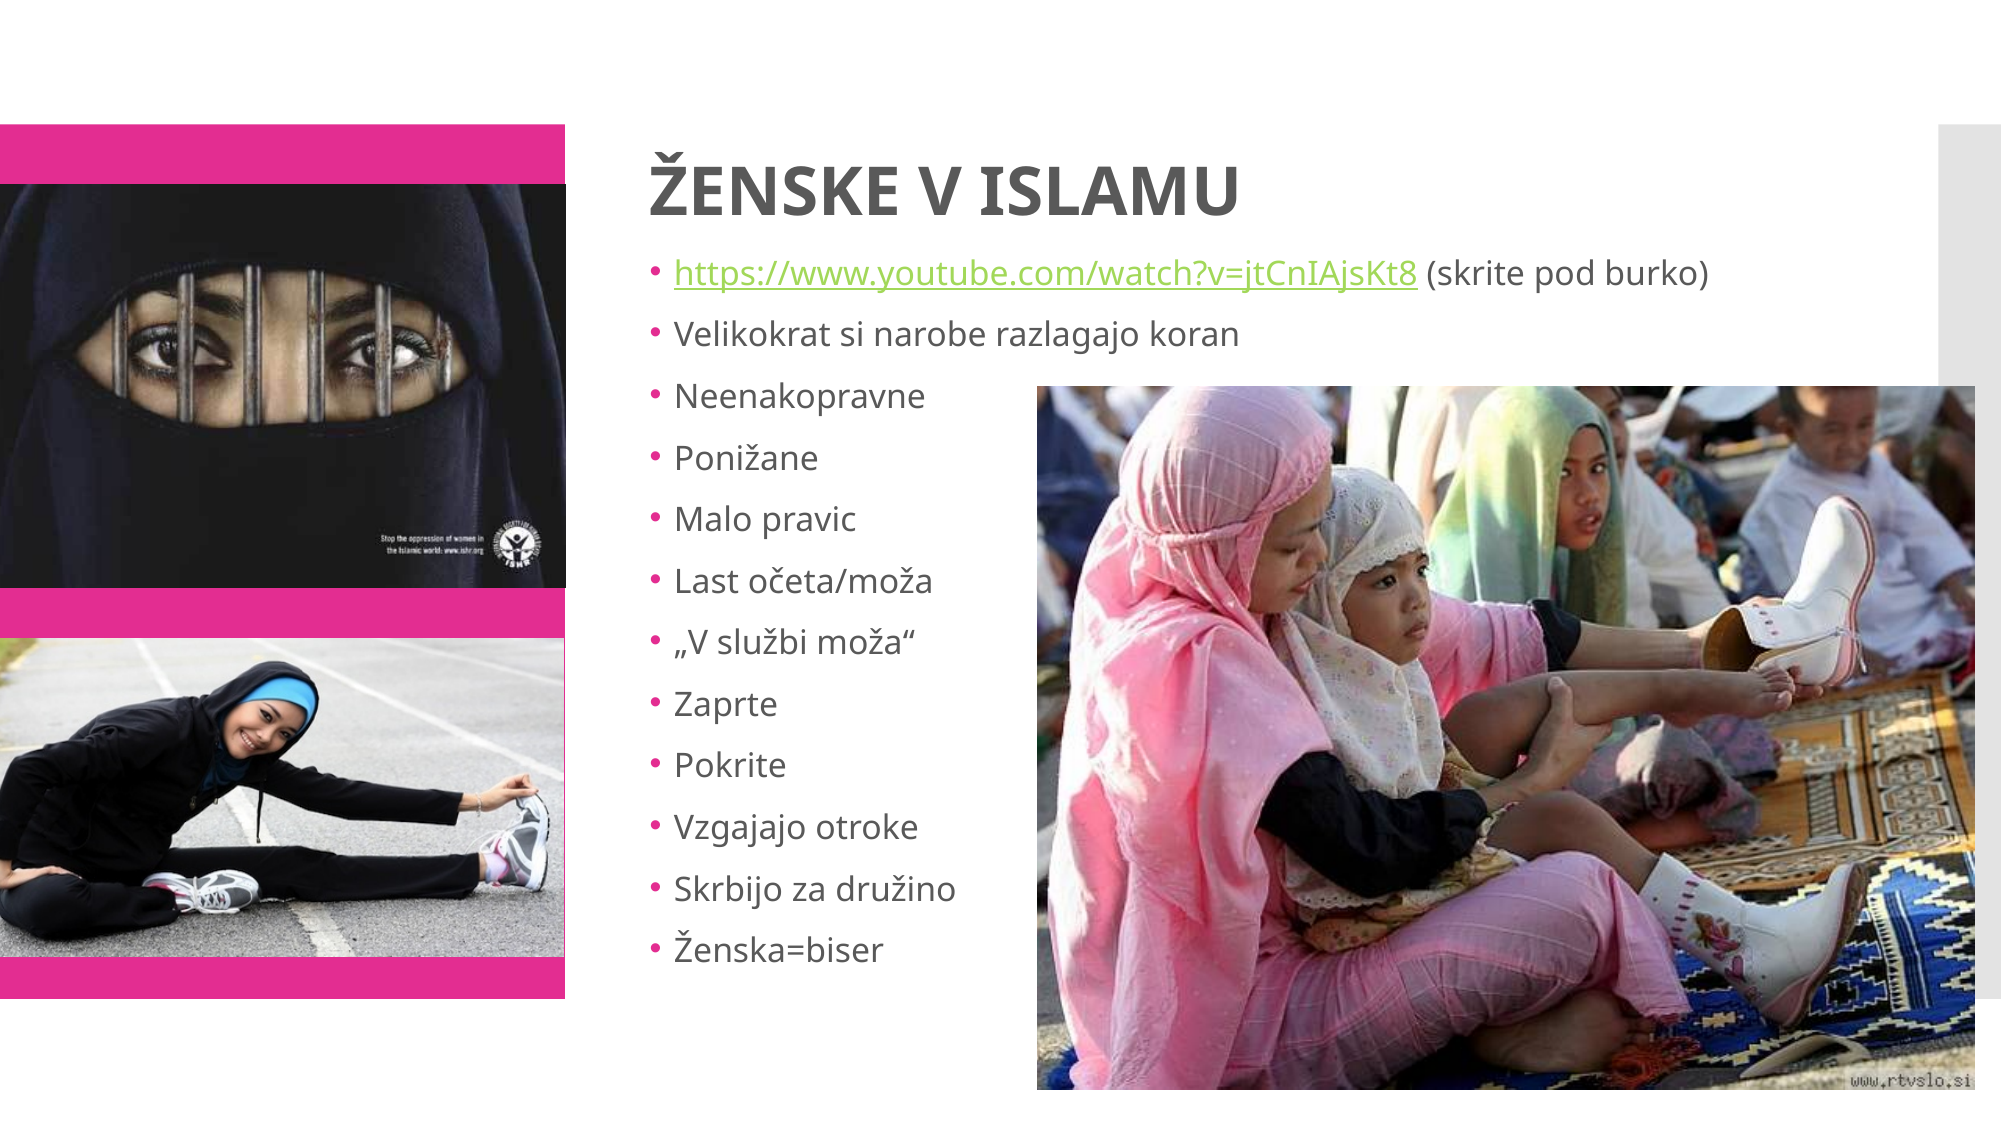

ŽENSKE V ISLAMU
https://www.youtube.com/watch?v=jtCnIAjsKt8 (skrite pod burko)
Velikokrat si narobe razlagajo koran
Neenakopravne
Ponižane
Malo pravic
Last očeta/moža
„V službi moža“
Zaprte
Pokrite
Vzgajajo otroke
Skrbijo za družino
Ženska=biser
#